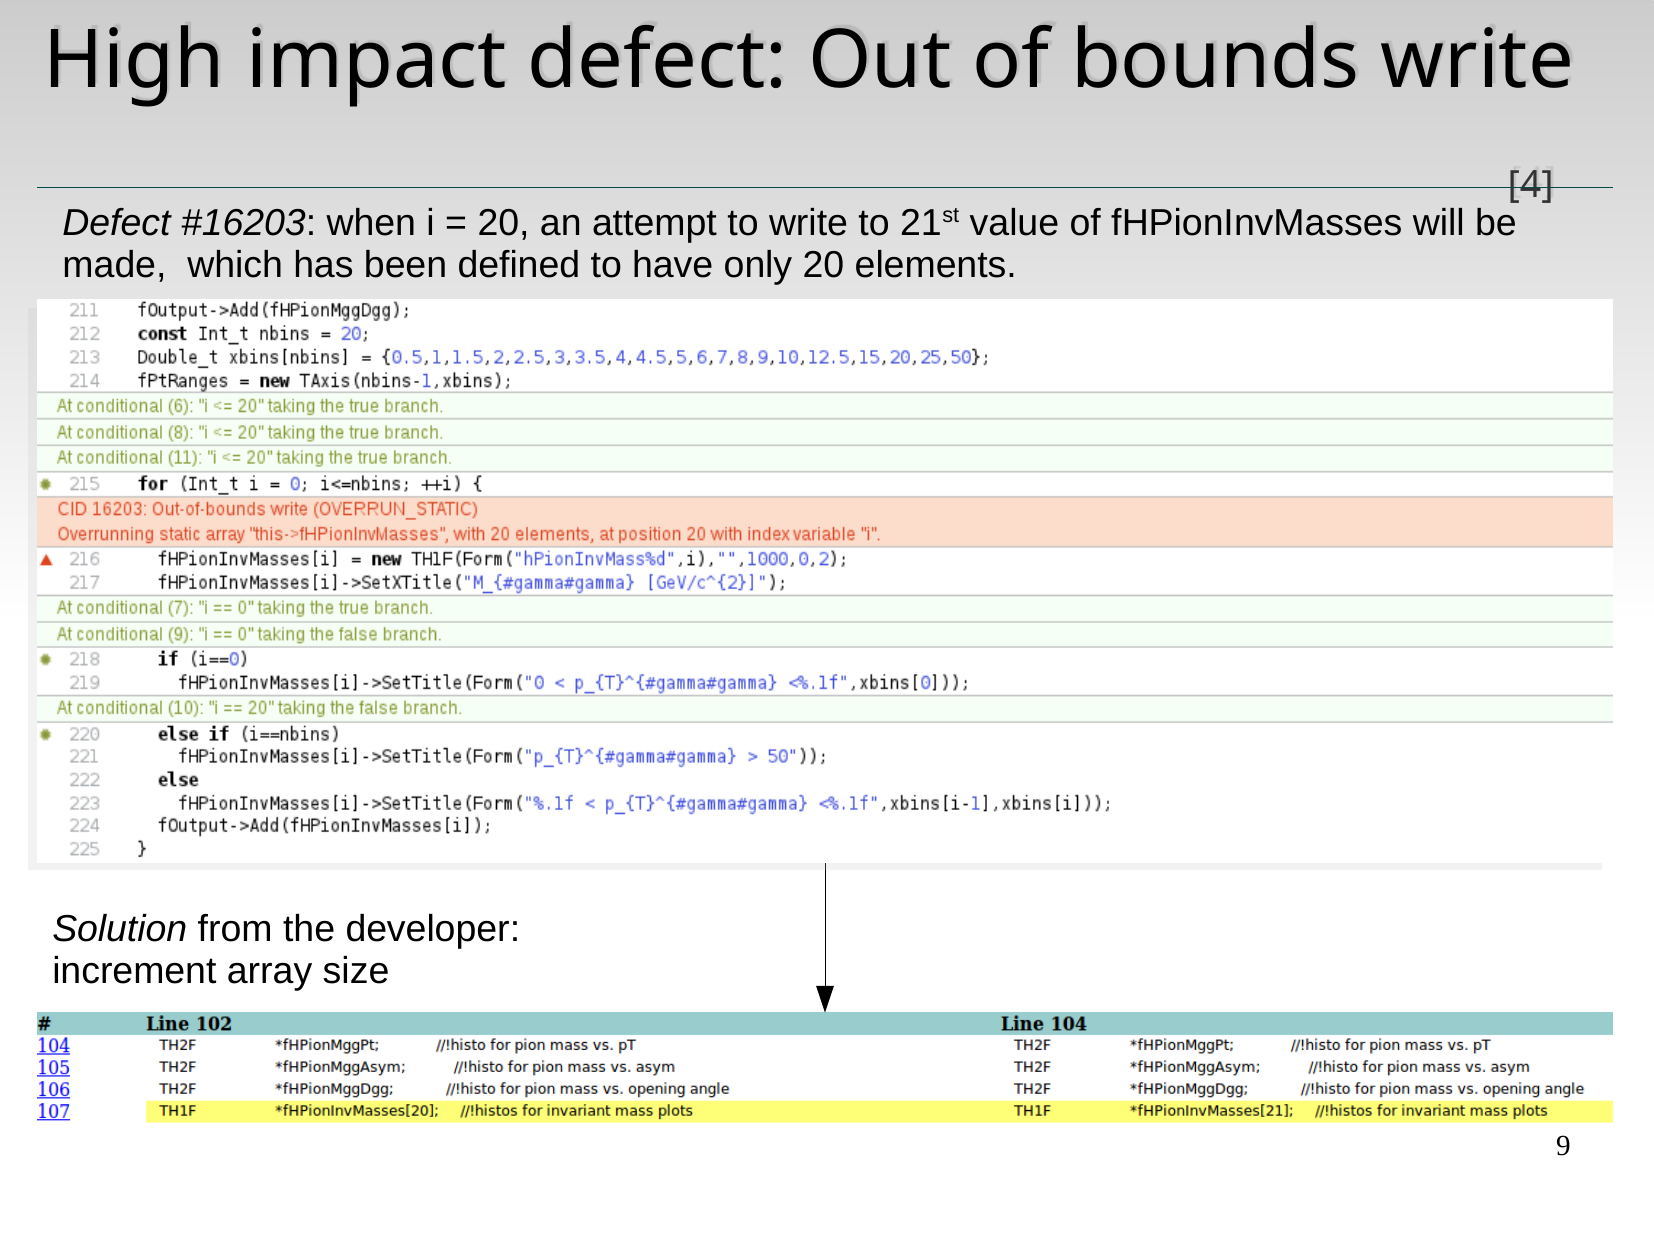

# High impact defect: Out of bounds write [4]
Defect #16203: when i = 20, an attempt to write to 21st value of fHPionInvMasses will be made, which has been defined to have only 20 elements.
Solution from the developer: increment array size
9